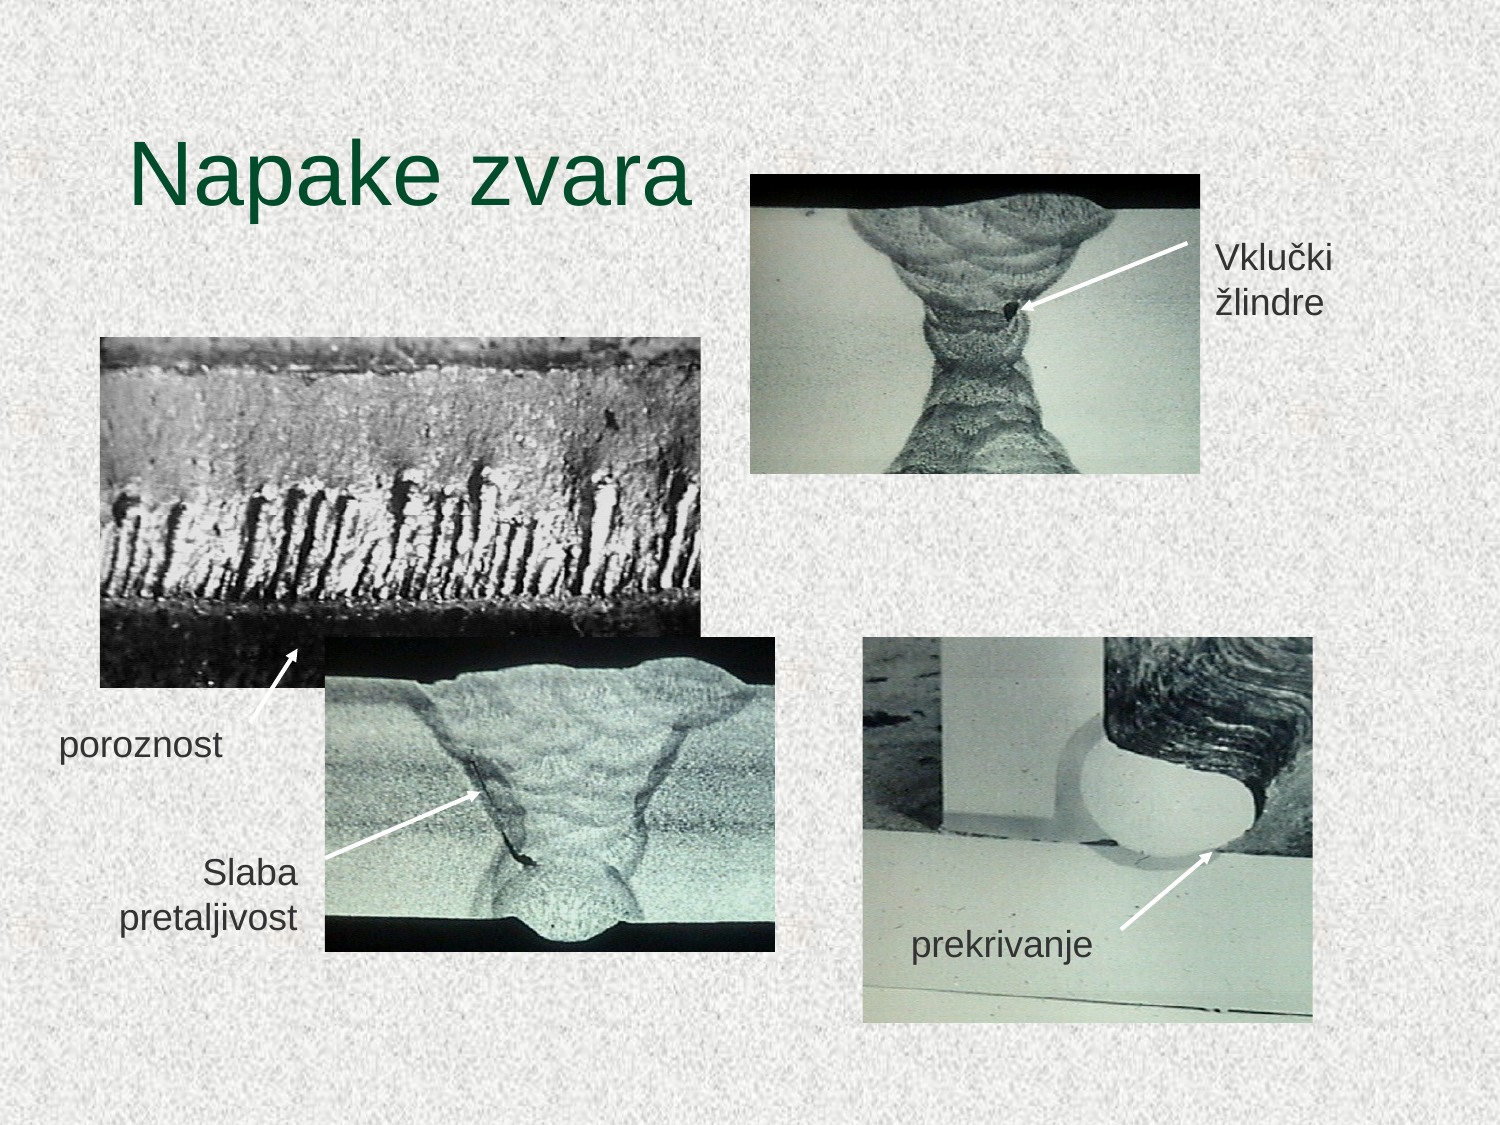

# Napake zvara
Vklučki žlindre
poroznost
Slaba pretaljivost
prekrivanje